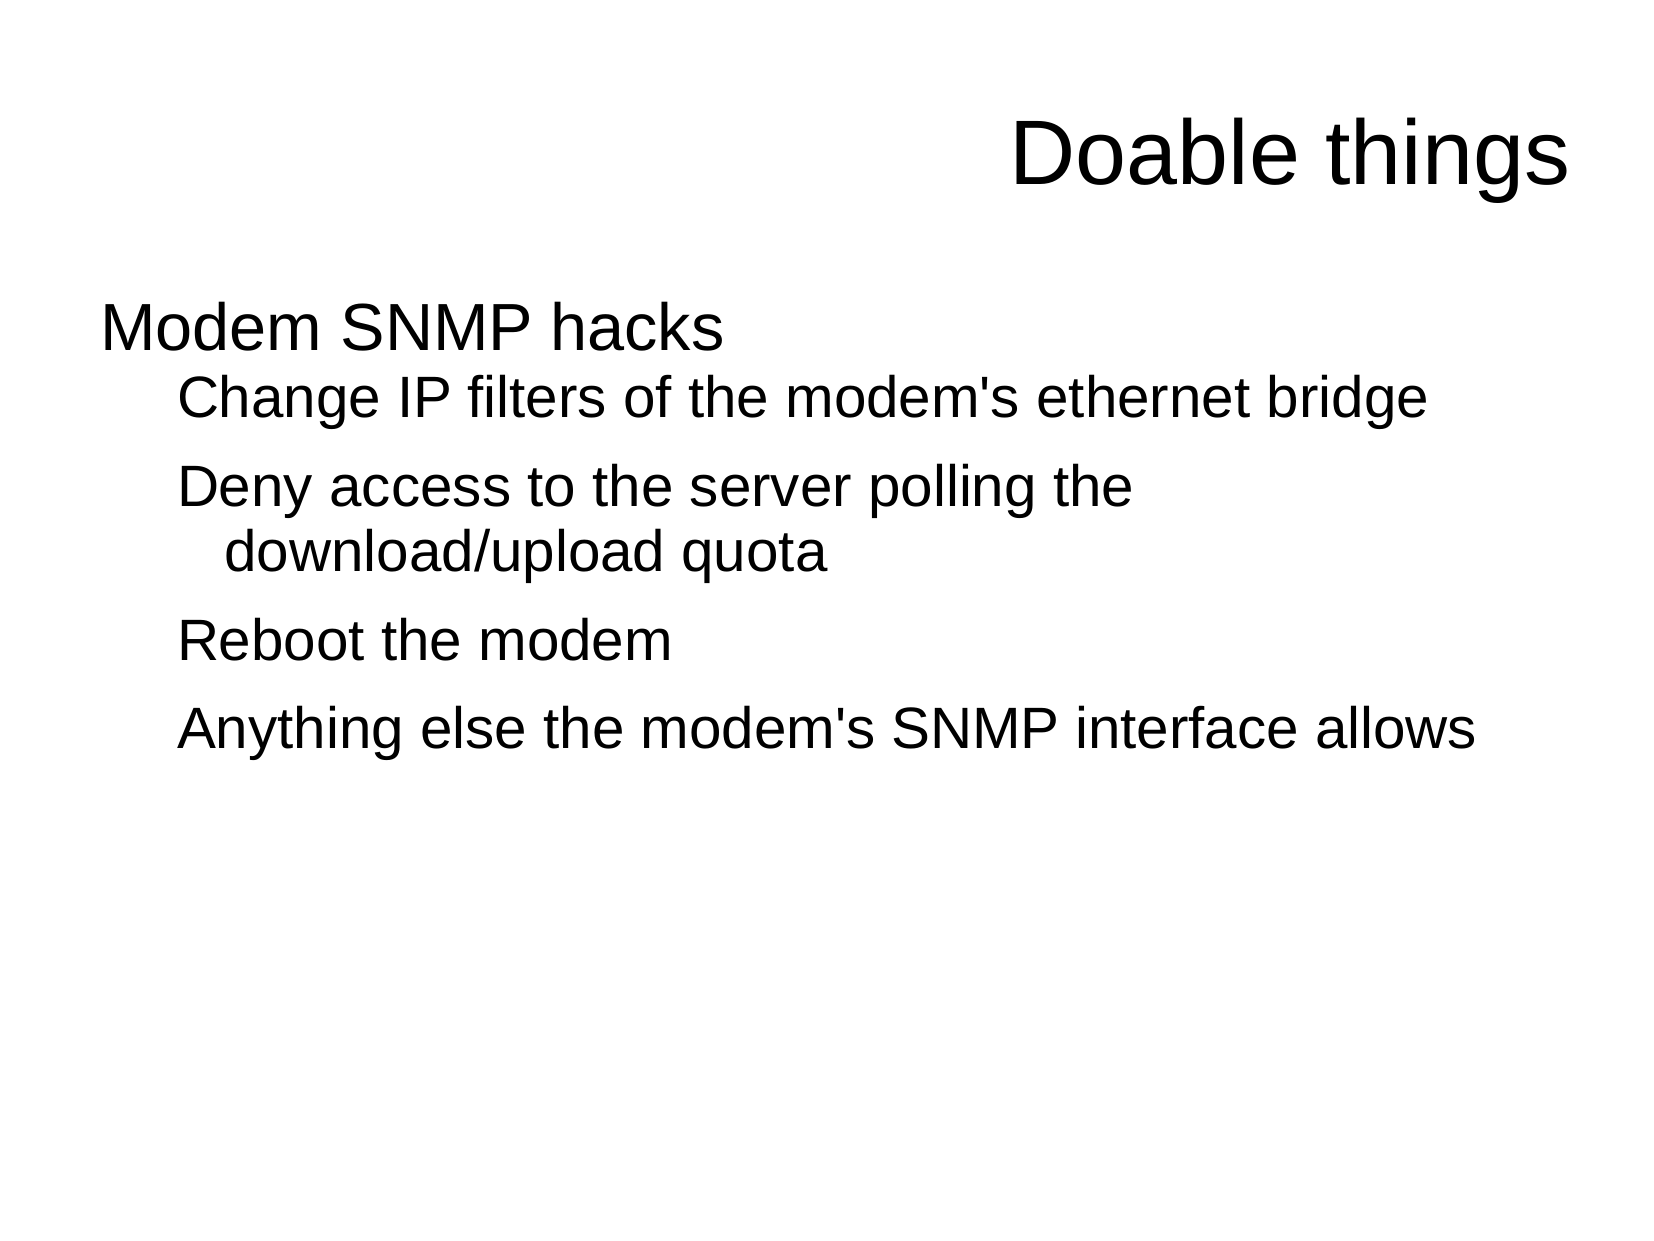

# Doable things
Modem SNMP hacks
Change IP filters of the modem's ethernet bridge
Deny access to the server polling the download/upload quota
Reboot the modem
Anything else the modem's SNMP interface allows